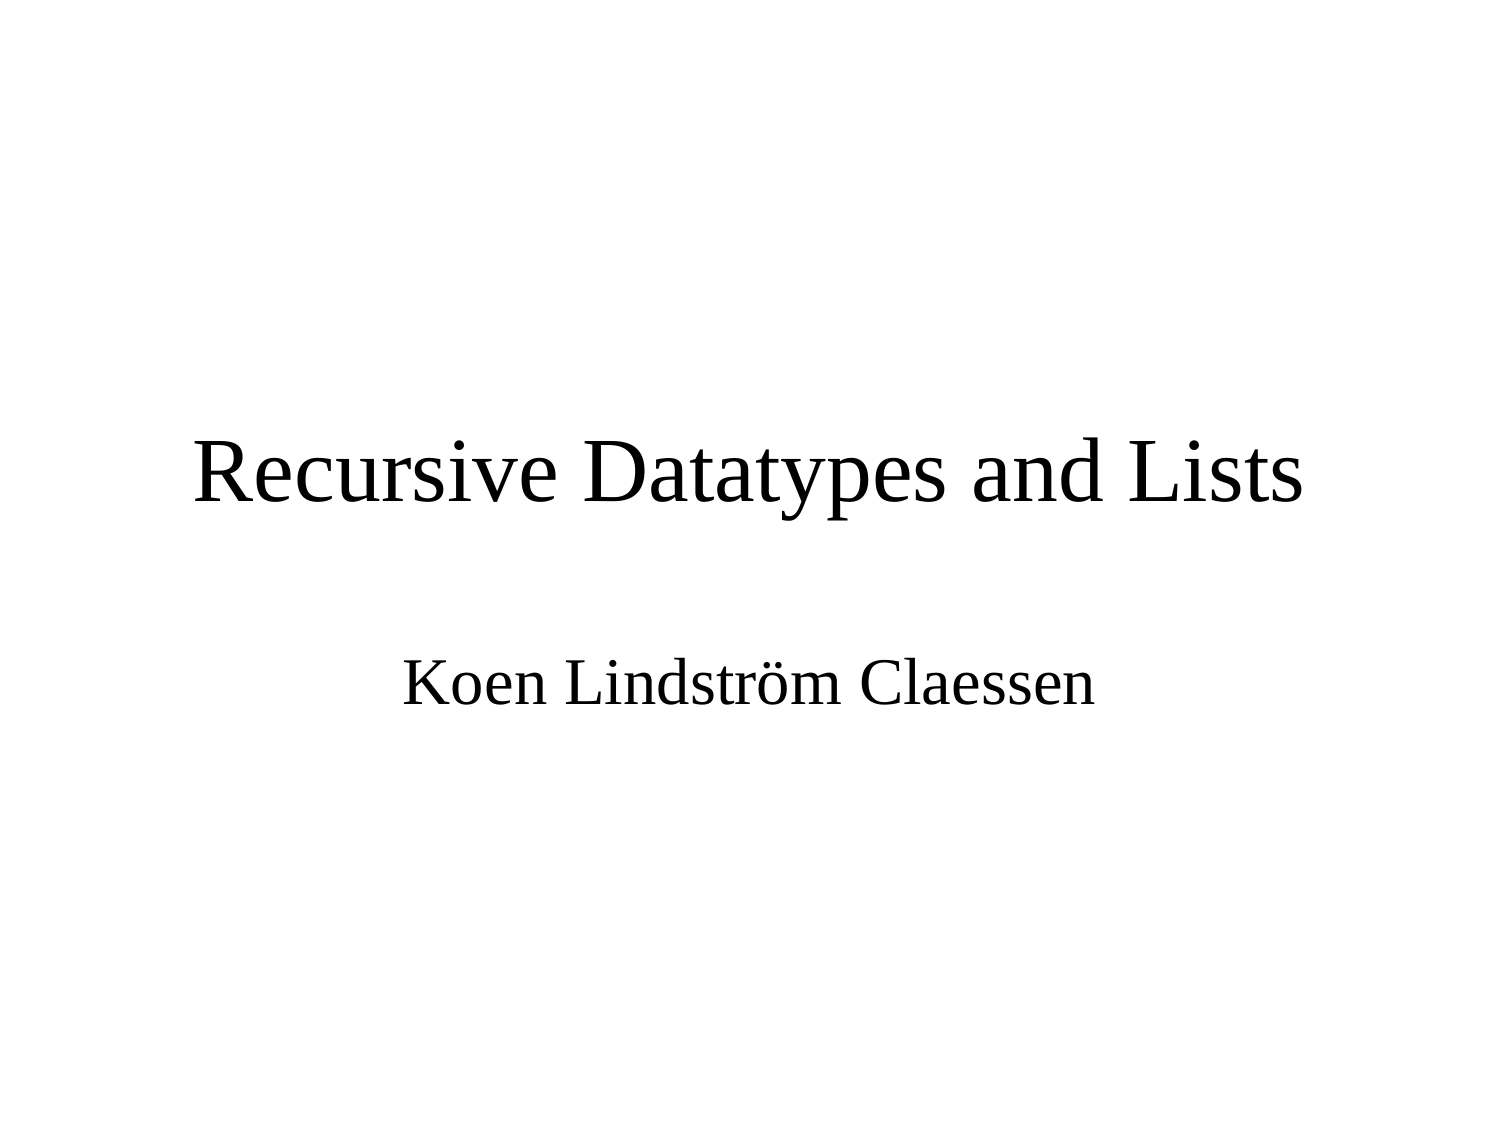

# Recursive Datatypes and Lists
Koen Lindström Claessen